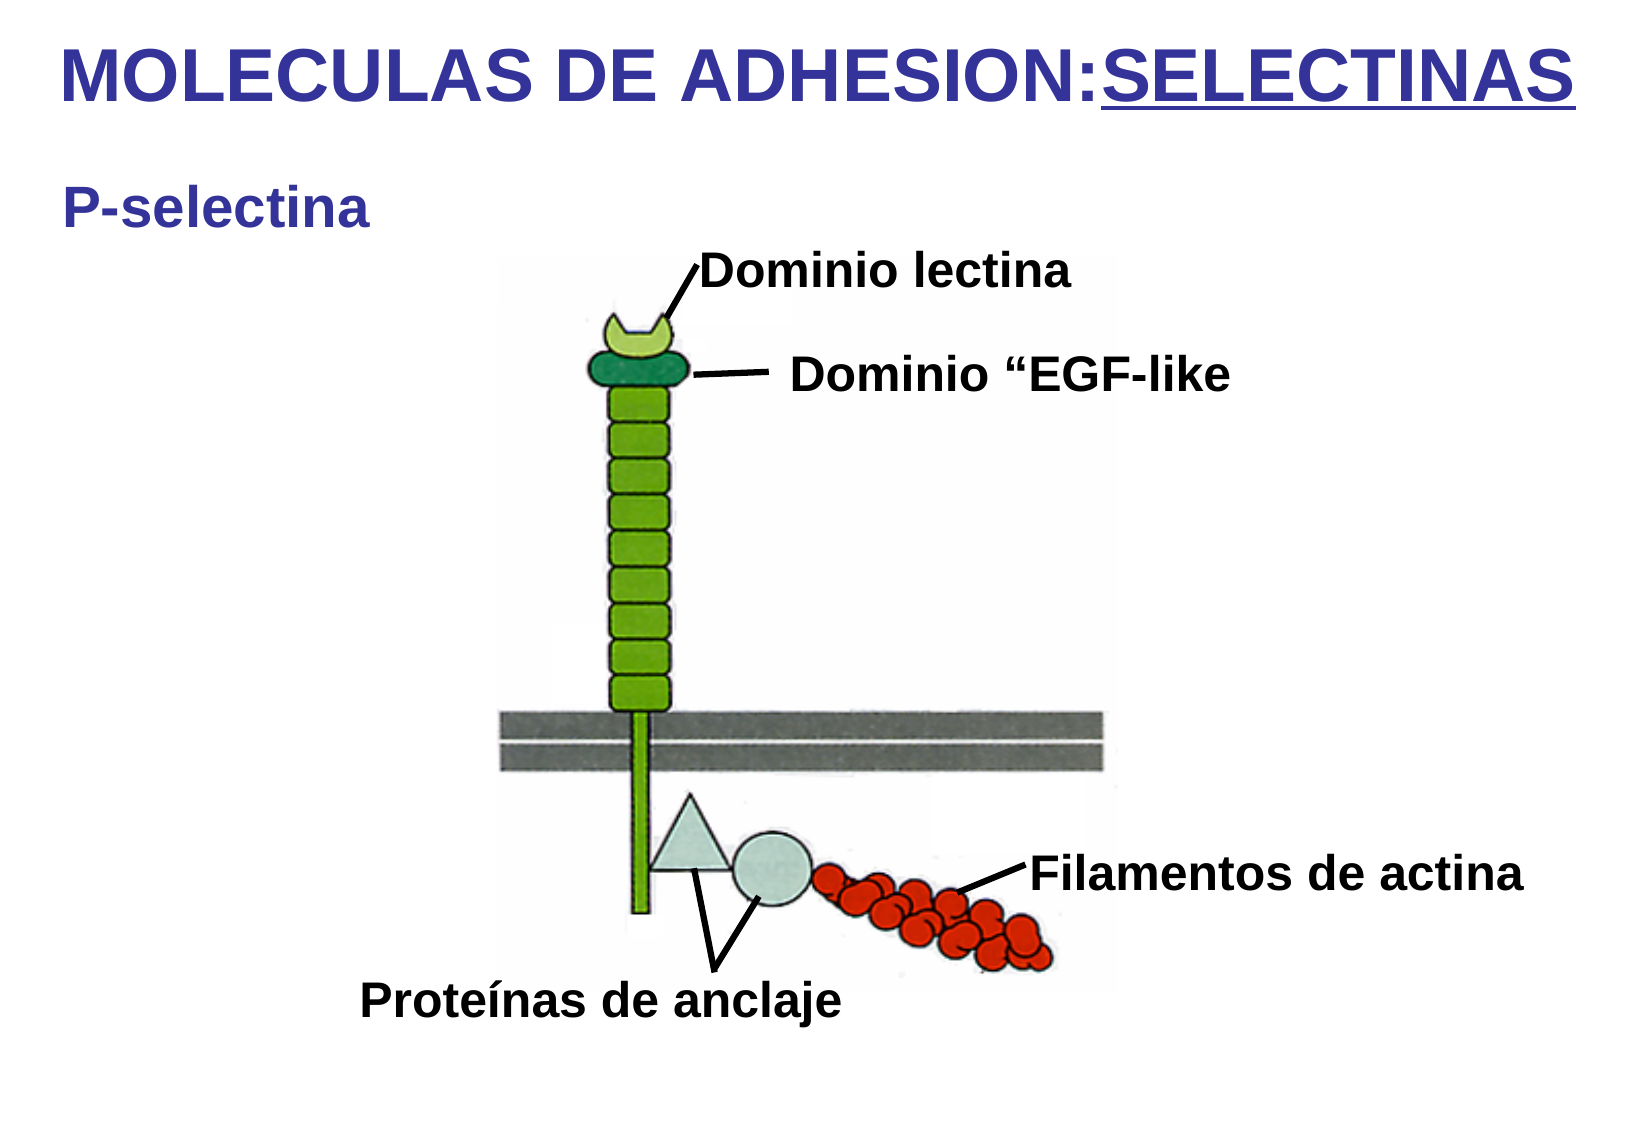

MOLECULAS DE ADHESION:SELECTINAS
P-selectina
Dominio lectina
Dominio “EGF-like
Filamentos de actina
Proteínas de anclaje